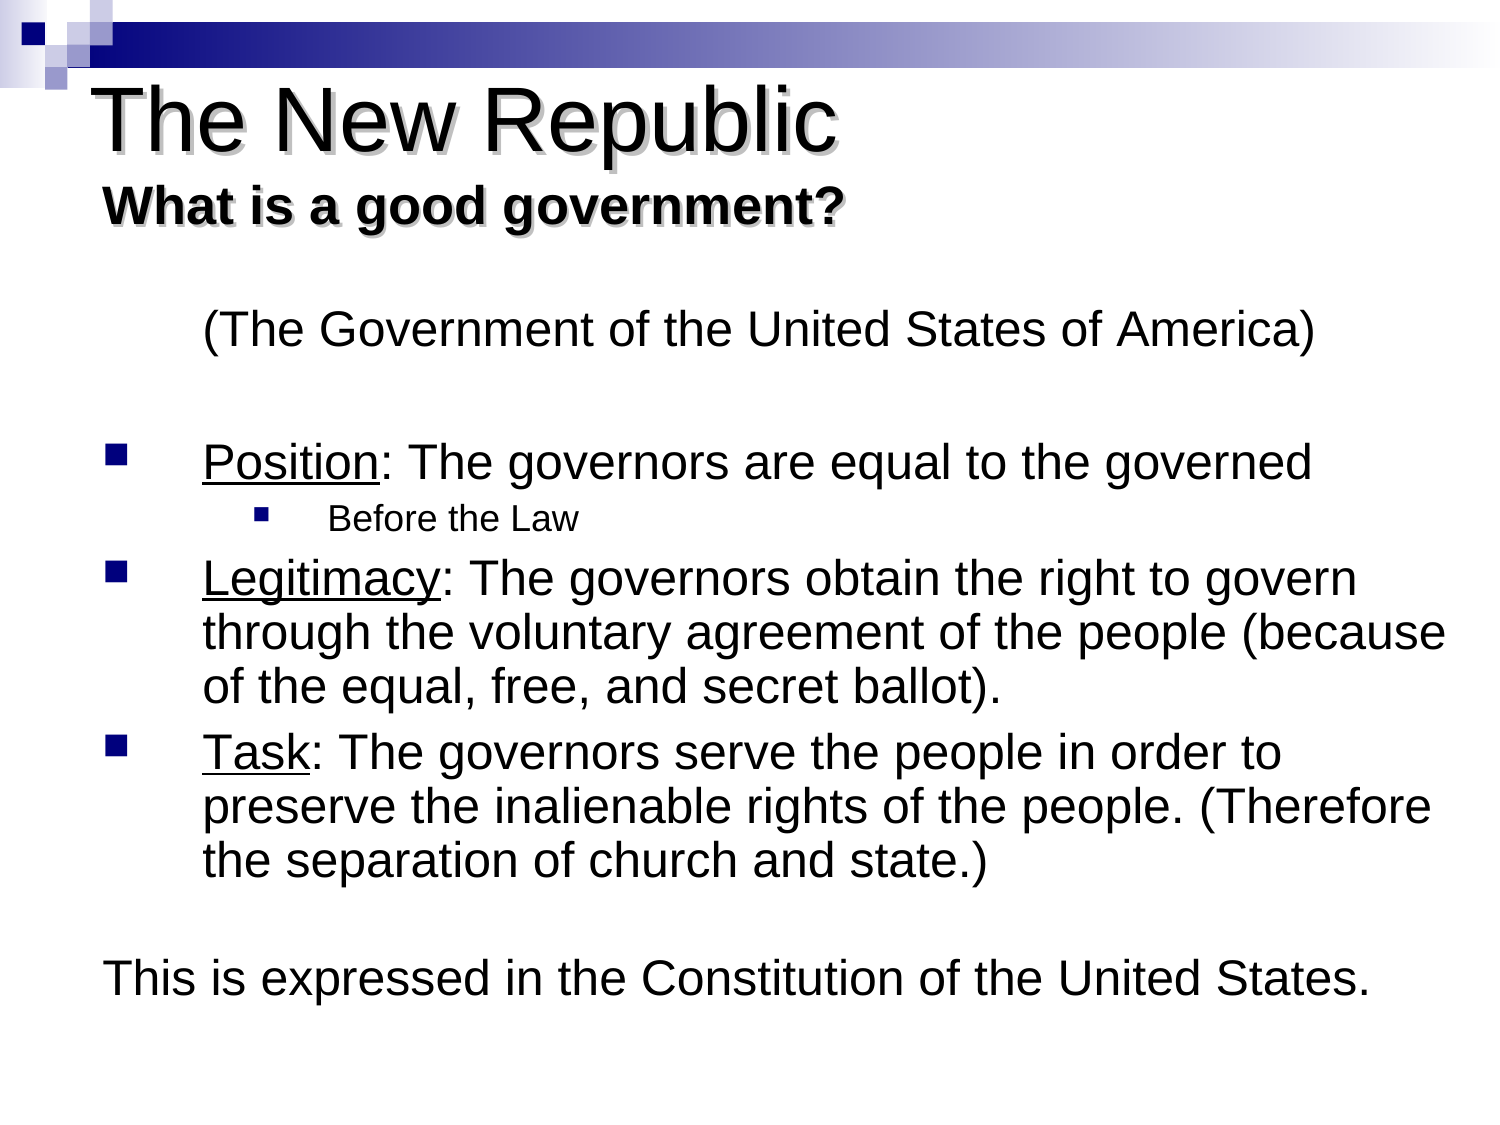

# The New Republic
What is a good government?
(The Government of the United States of America)
Position: The governors are equal to the governed
Before the Law
Legitimacy: The governors obtain the right to govern through the voluntary agreement of the people (because of the equal, free, and secret ballot).
Task: The governors serve the people in order to preserve the inalienable rights of the people. (Therefore the separation of church and state.)
This is expressed in the Constitution of the United States.